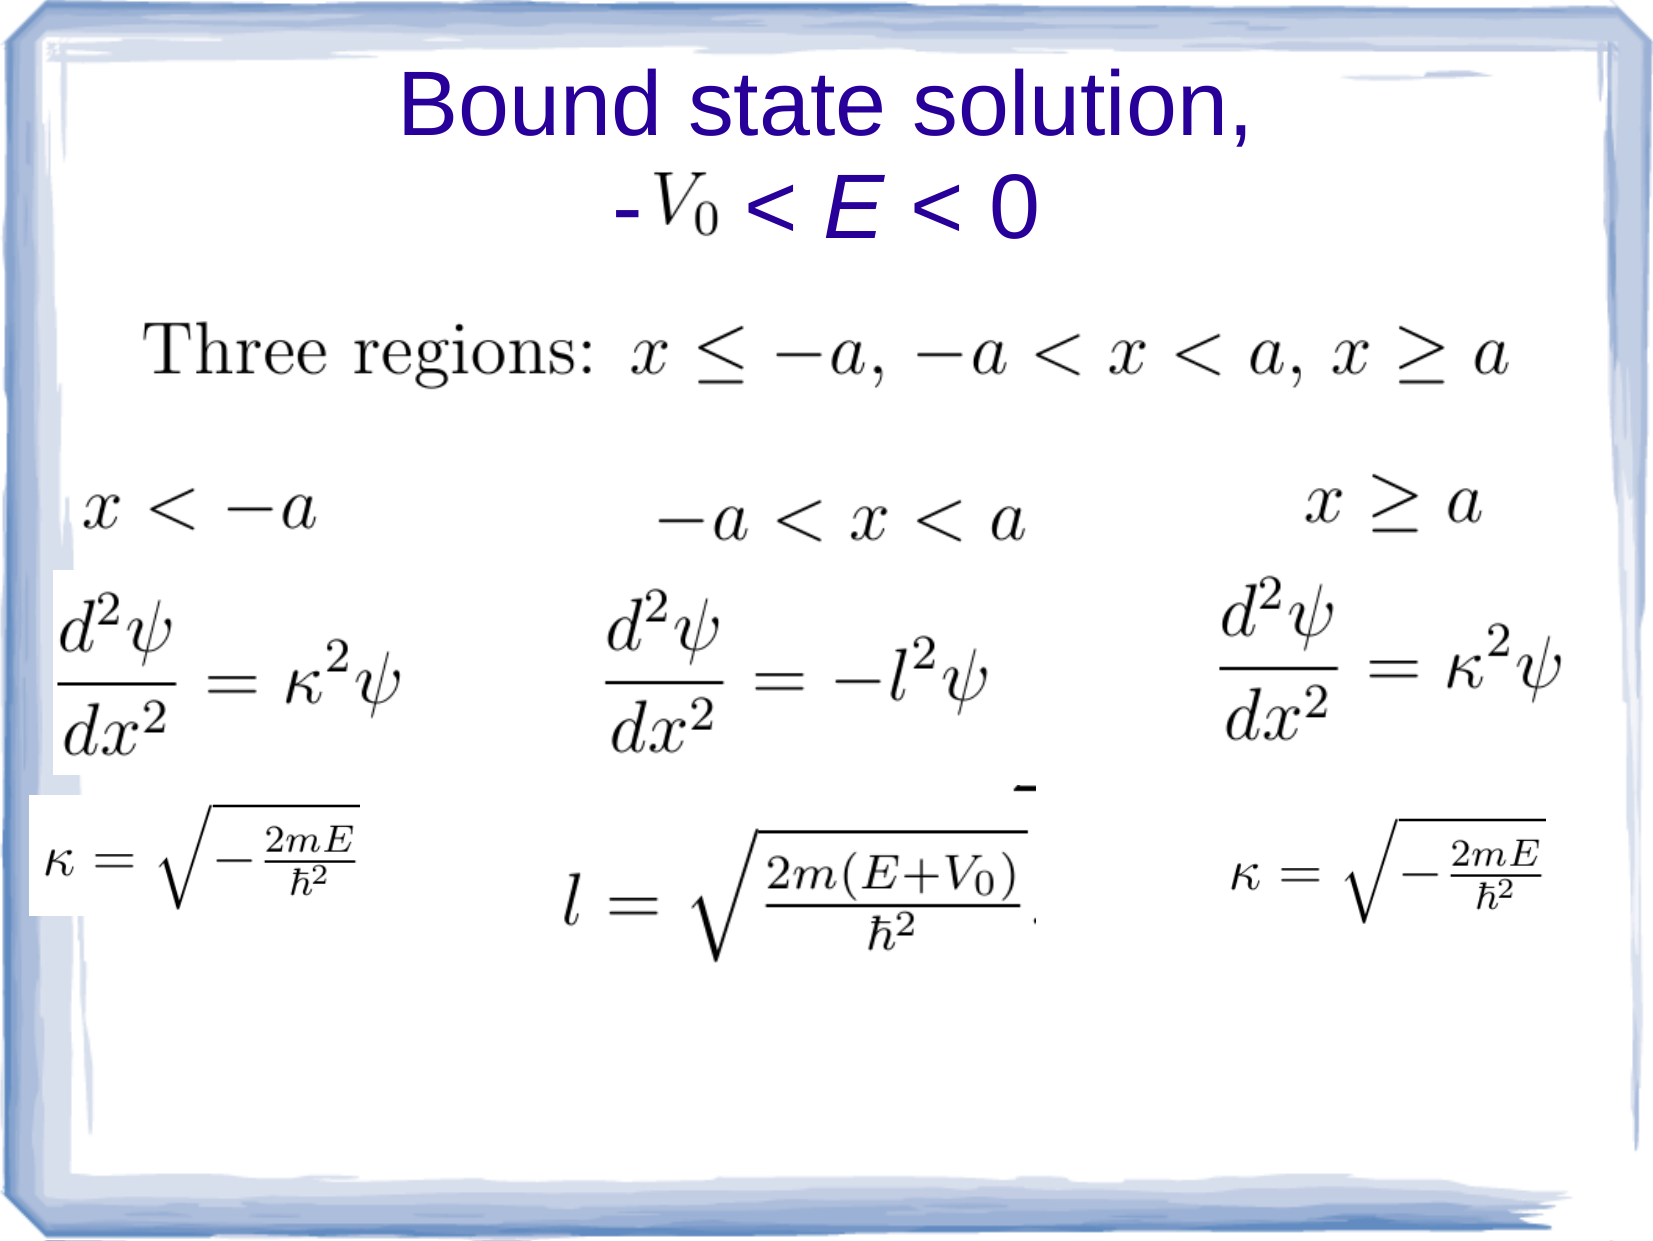

# Bound state solution, - < E < 0